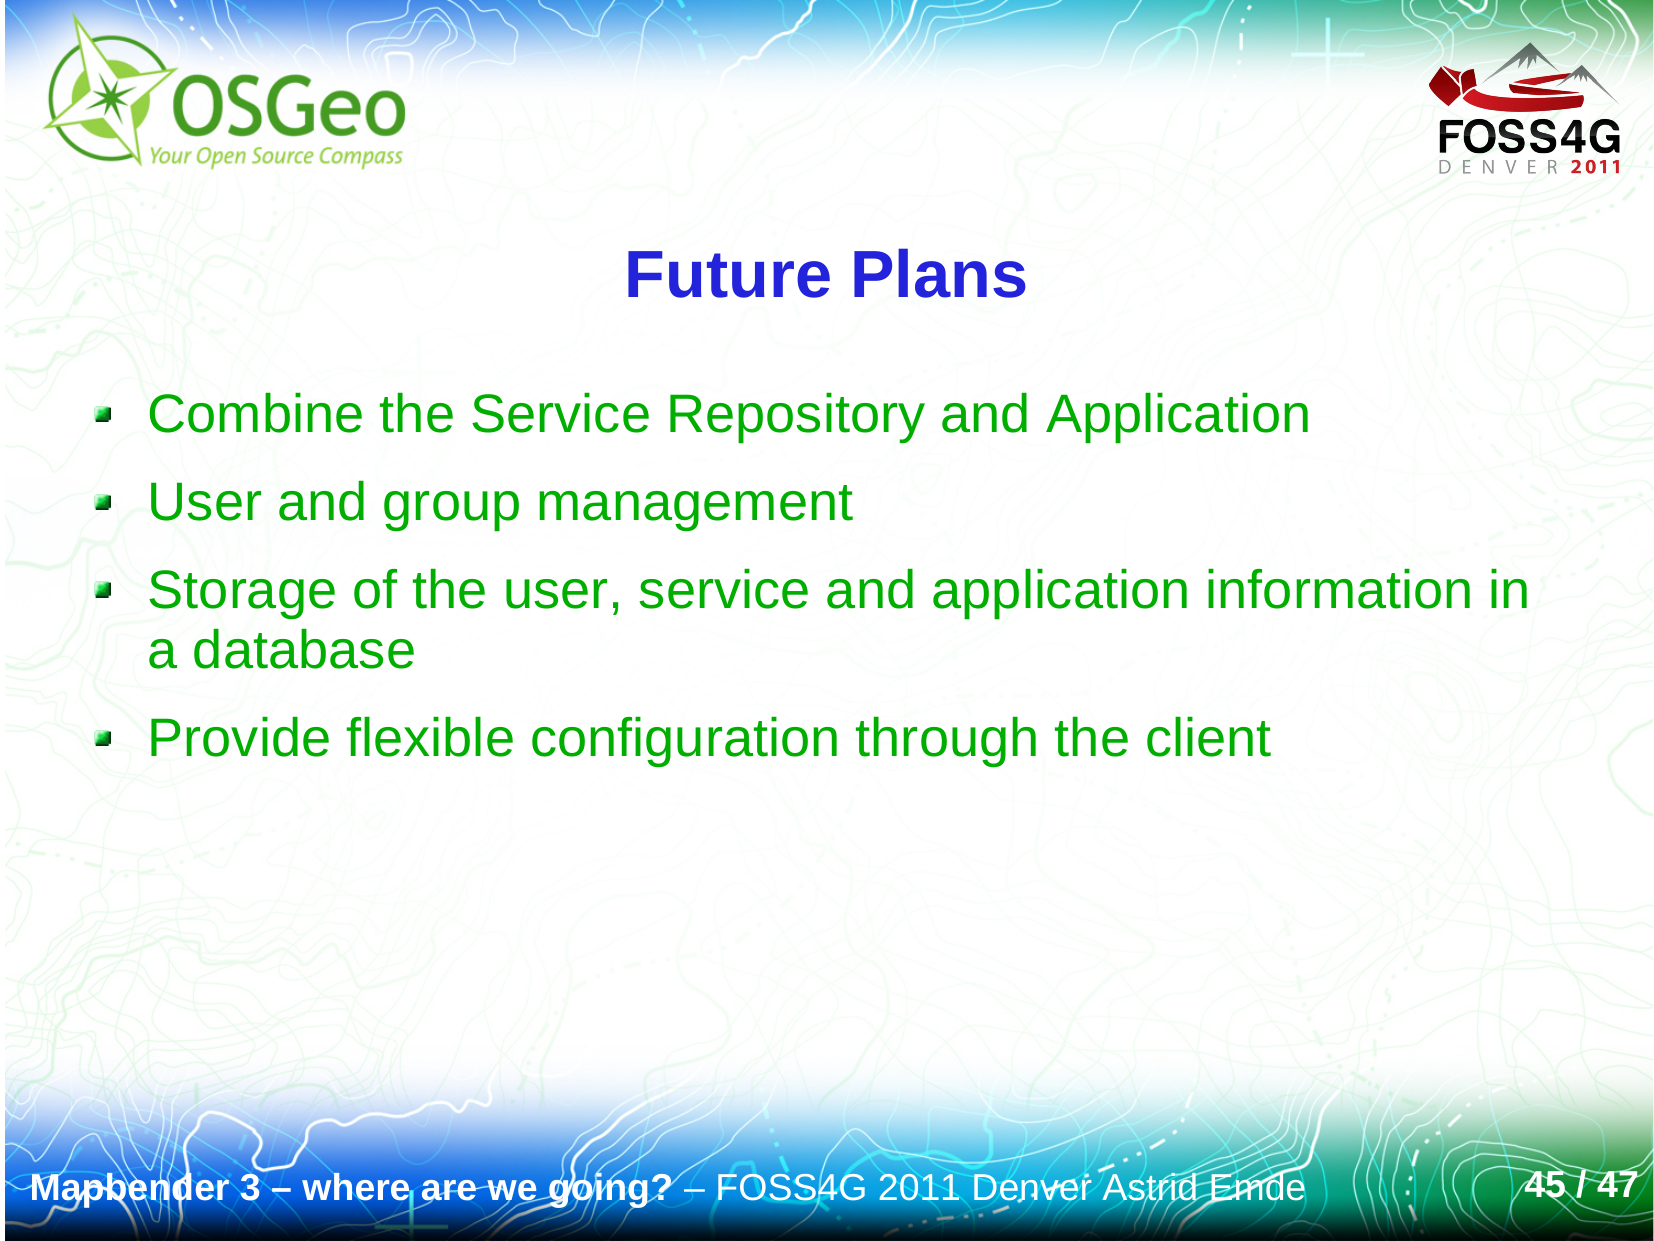

# Future Plans
Combine the Service Repository and Application
User and group management
Storage of the user, service and application information in a database
Provide flexible configuration through the client